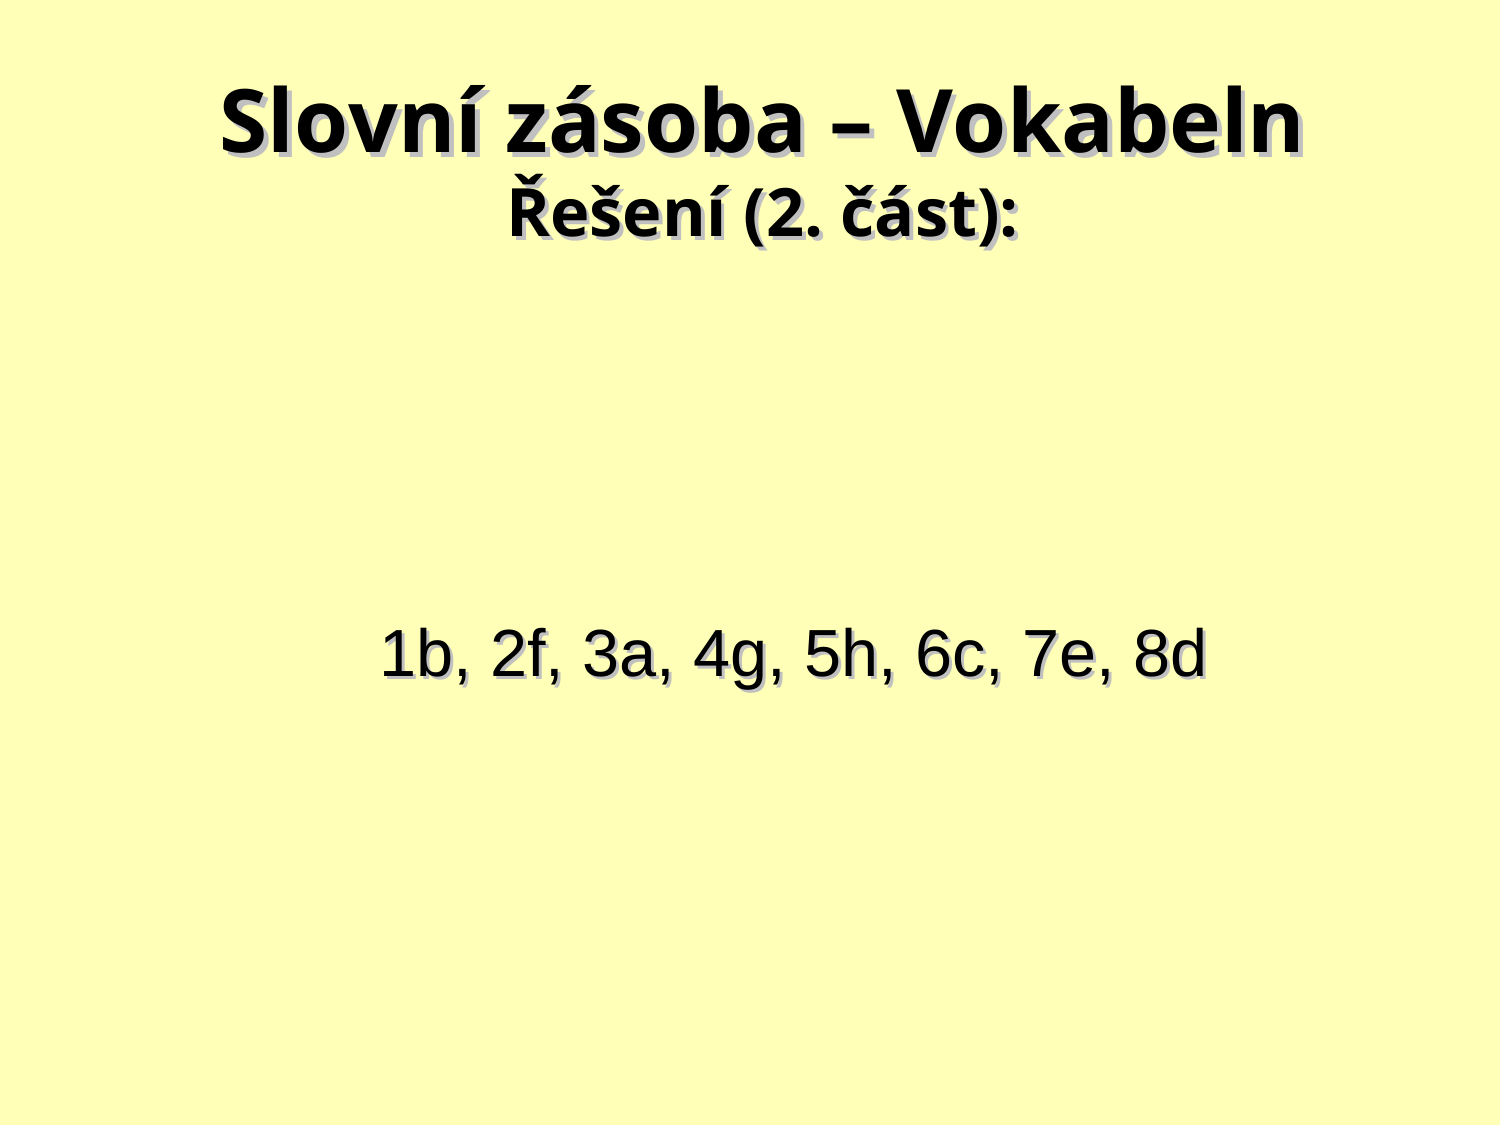

# Slovní zásoba – Vokabeln Řešení (2. část):
1b, 2f, 3a, 4g, 5h, 6c, 7e, 8d